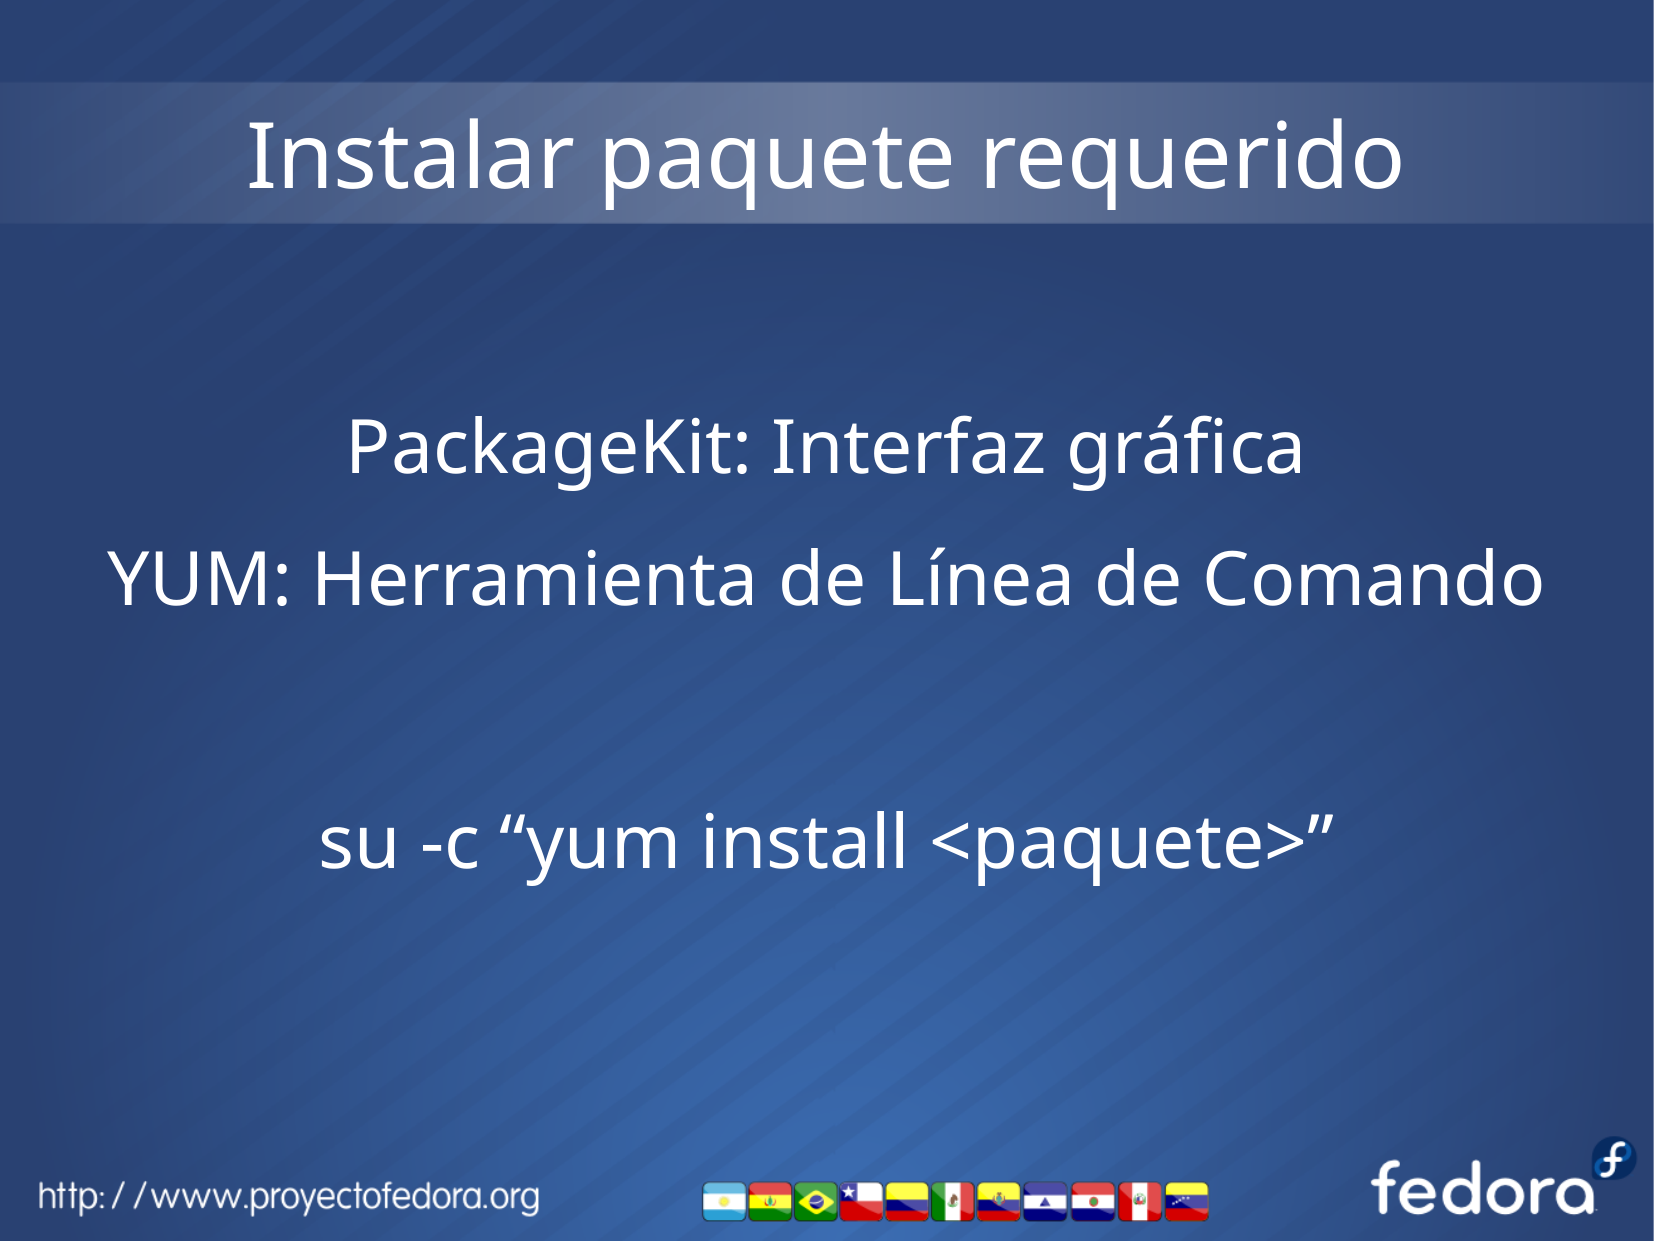

# Instalar paquete requerido
PackageKit: Interfaz gráfica
YUM: Herramienta de Línea de Comando
su -c “yum install <paquete>”